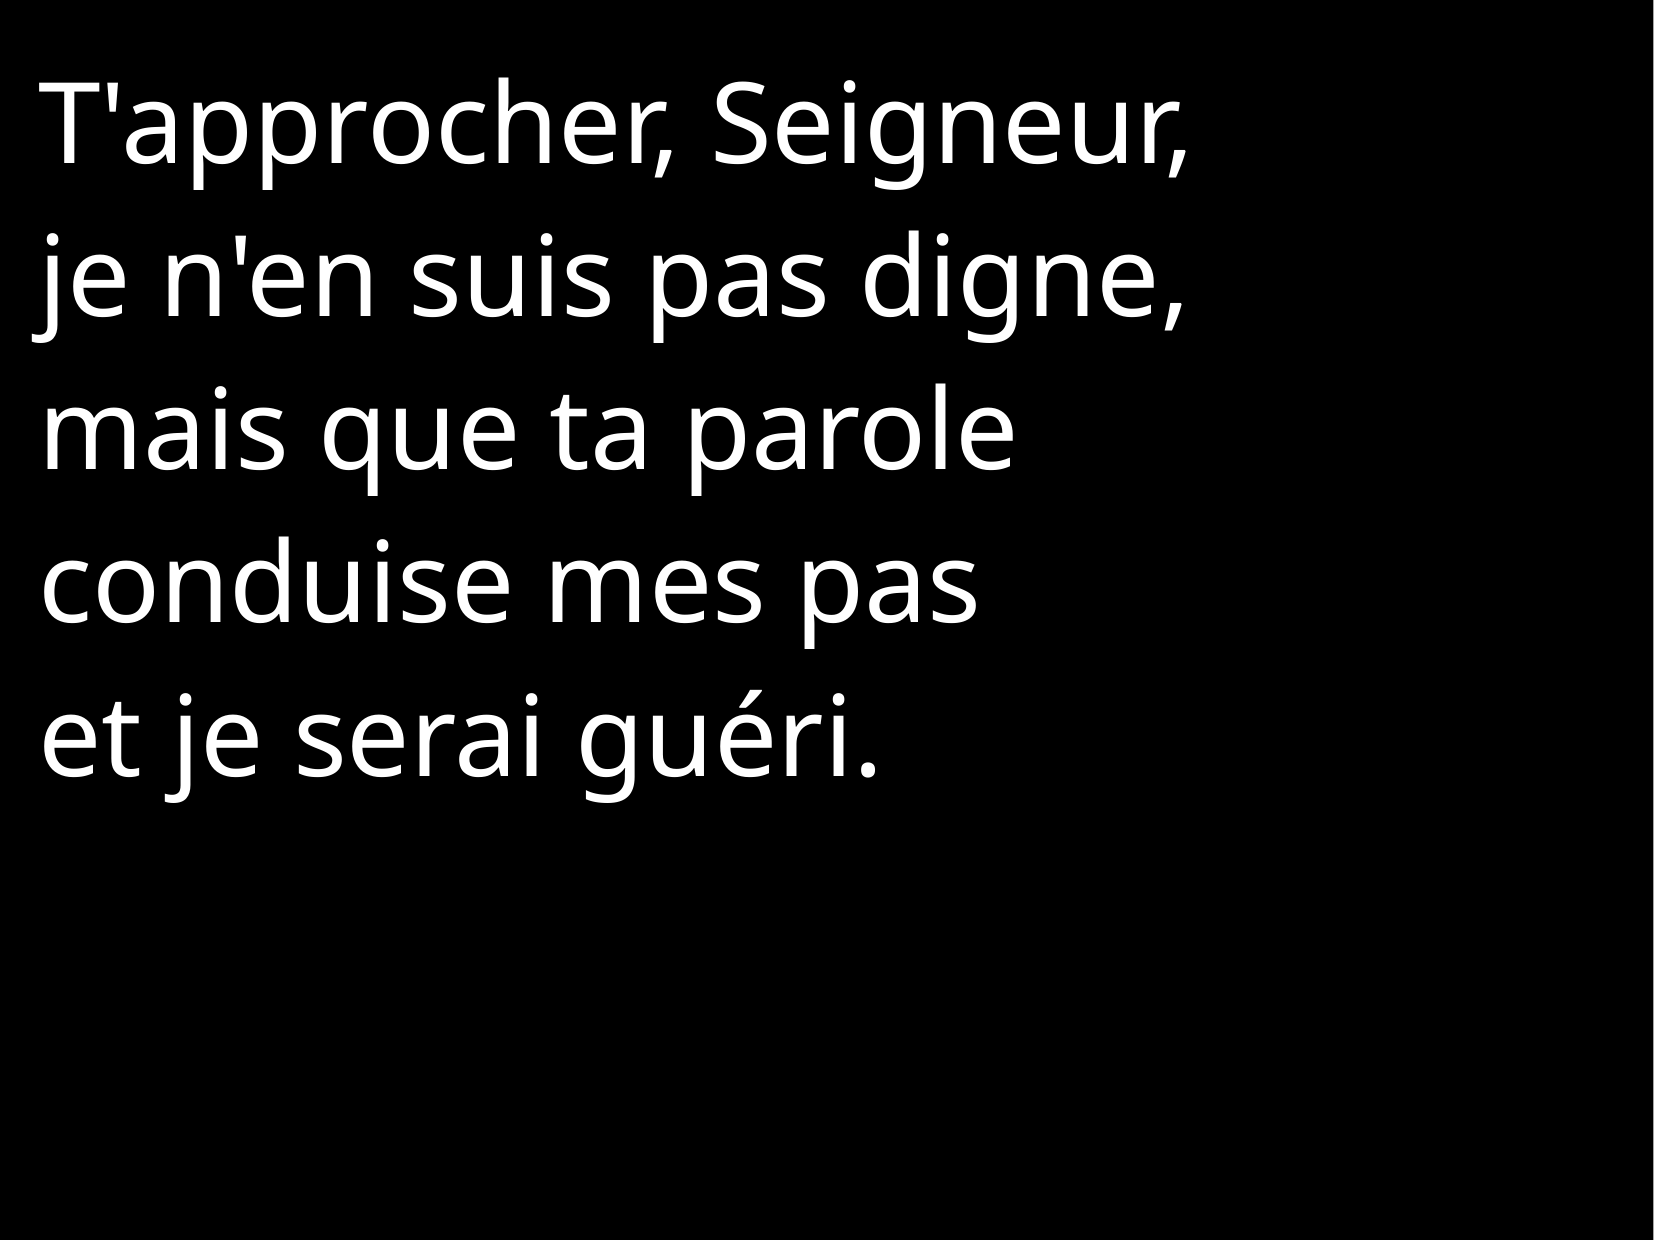

T'approcher, Seigneur,
je n'en suis pas digne,
mais que ta parole
conduise mes pas
et je serai guéri.